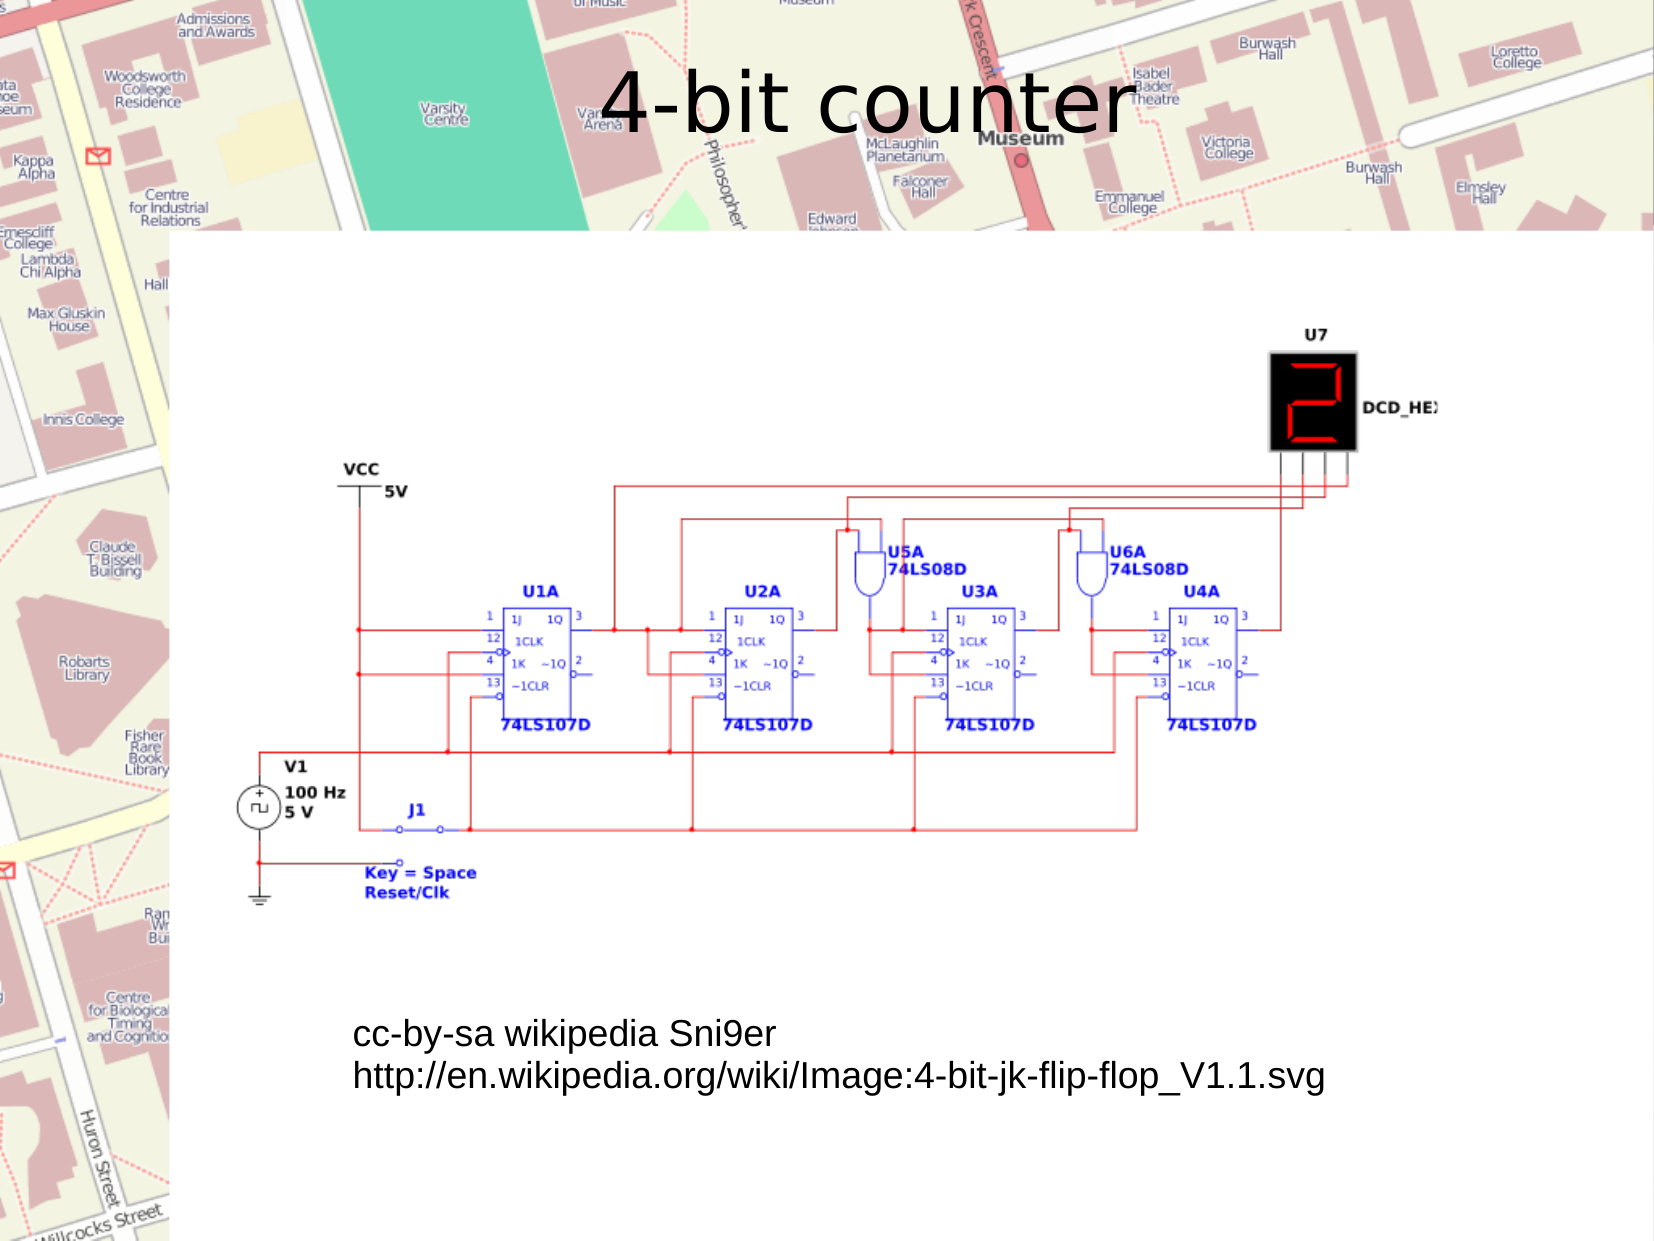

# 4-bit counter
cc-by-sa wikipedia Sni9er
http://en.wikipedia.org/wiki/Image:4-bit-jk-flip-flop_V1.1.svg